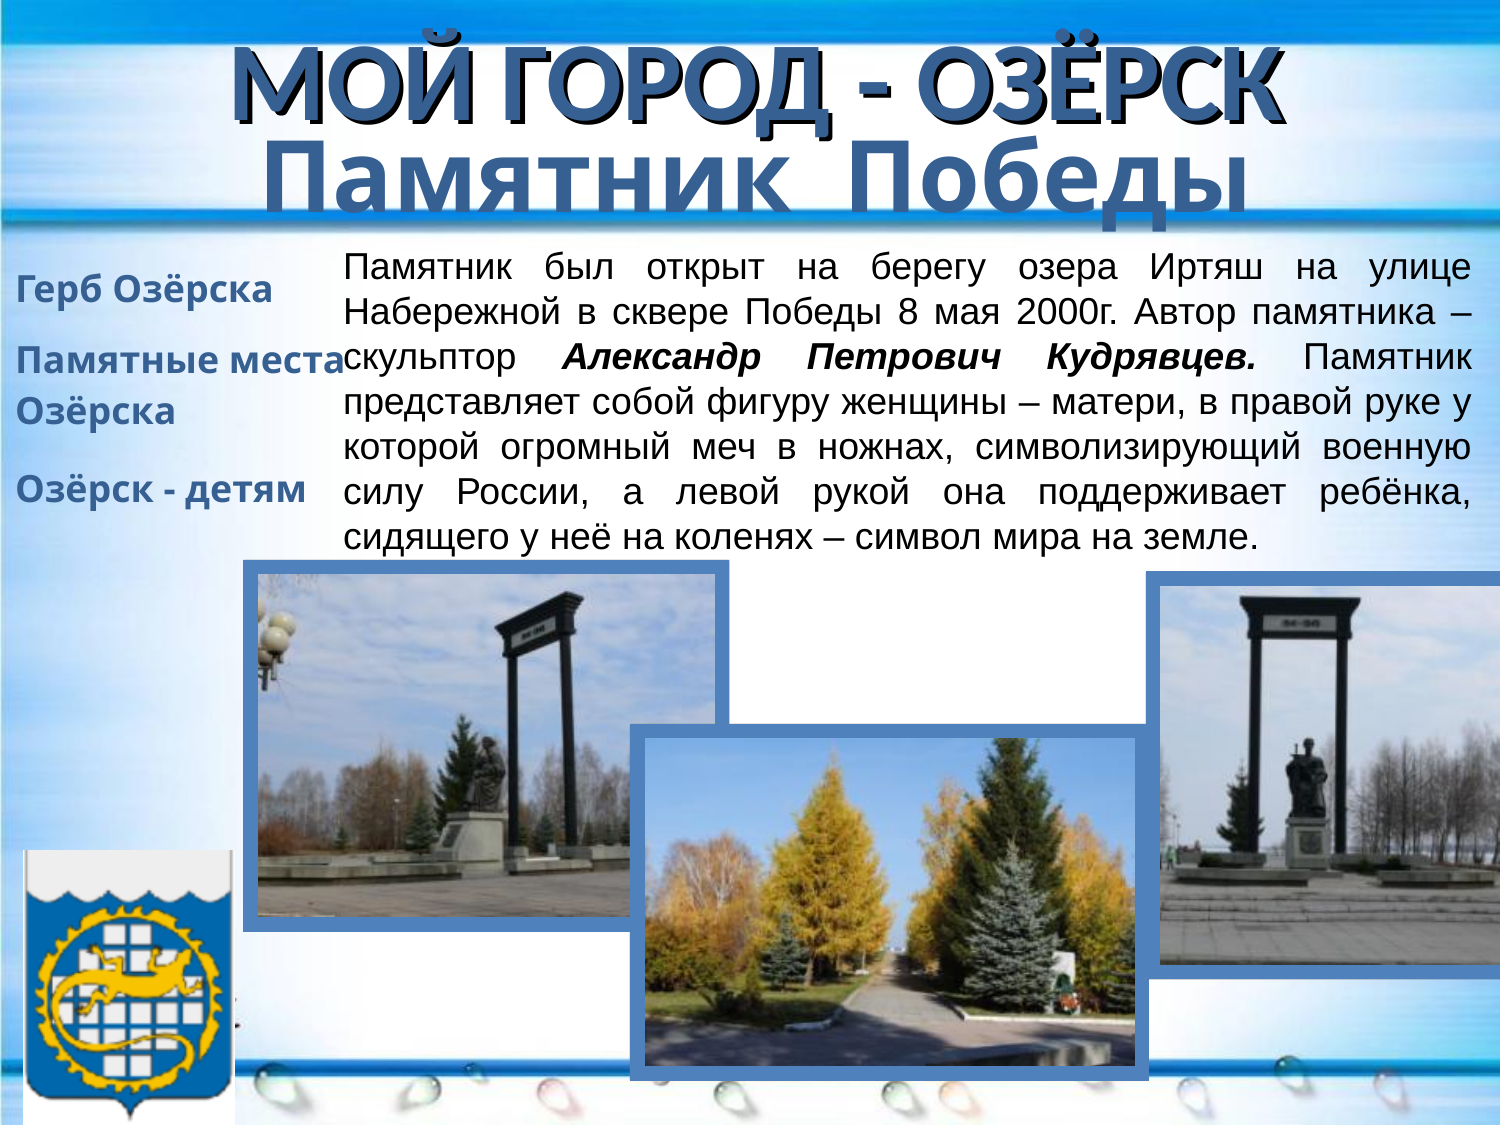

Мой город - Озёрск
Памятник Победы
Памятник был открыт на берегу озера Иртяш на улице Набережной в сквере Победы 8 мая 2000г. Автор памятника – скульптор Александр Петрович Кудрявцев. Памятник представляет собой фигуру женщины – матери, в правой руке у которой огромный меч в ножнах, символизирующий военную силу России, а левой рукой она поддерживает ребёнка, сидящего у неё на коленях – символ мира на земле.
Герб Озёрска
Памятные места
Озёрска
Озёрск - детям